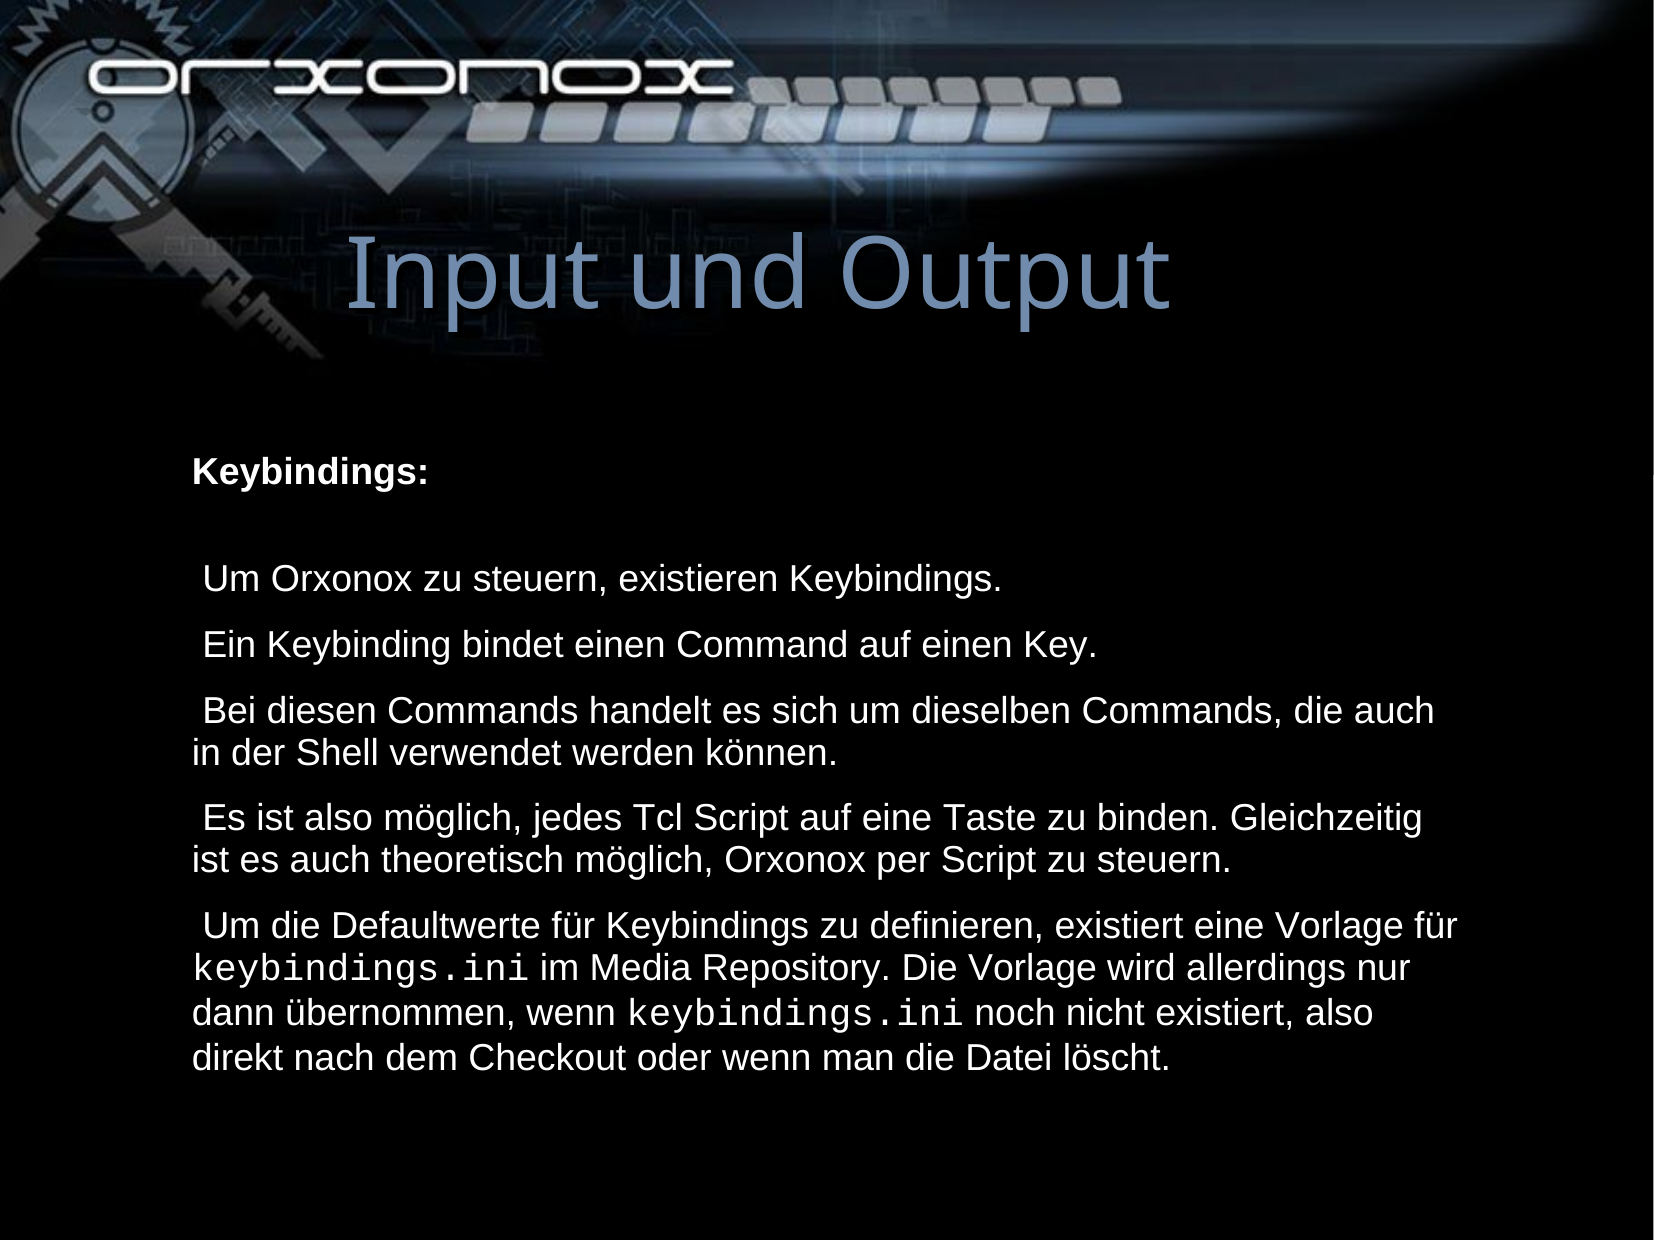

Input und Output
Keybindings:
 Um Orxonox zu steuern, existieren Keybindings.
 Ein Keybinding bindet einen Command auf einen Key.
 Bei diesen Commands handelt es sich um dieselben Commands, die auch in der Shell verwendet werden können.
 Es ist also möglich, jedes Tcl Script auf eine Taste zu binden. Gleichzeitig ist es auch theoretisch möglich, Orxonox per Script zu steuern.
 Um die Defaultwerte für Keybindings zu definieren, existiert eine Vorlage für keybindings.ini im Media Repository. Die Vorlage wird allerdings nur dann übernommen, wenn keybindings.ini noch nicht existiert, also direkt nach dem Checkout oder wenn man die Datei löscht.